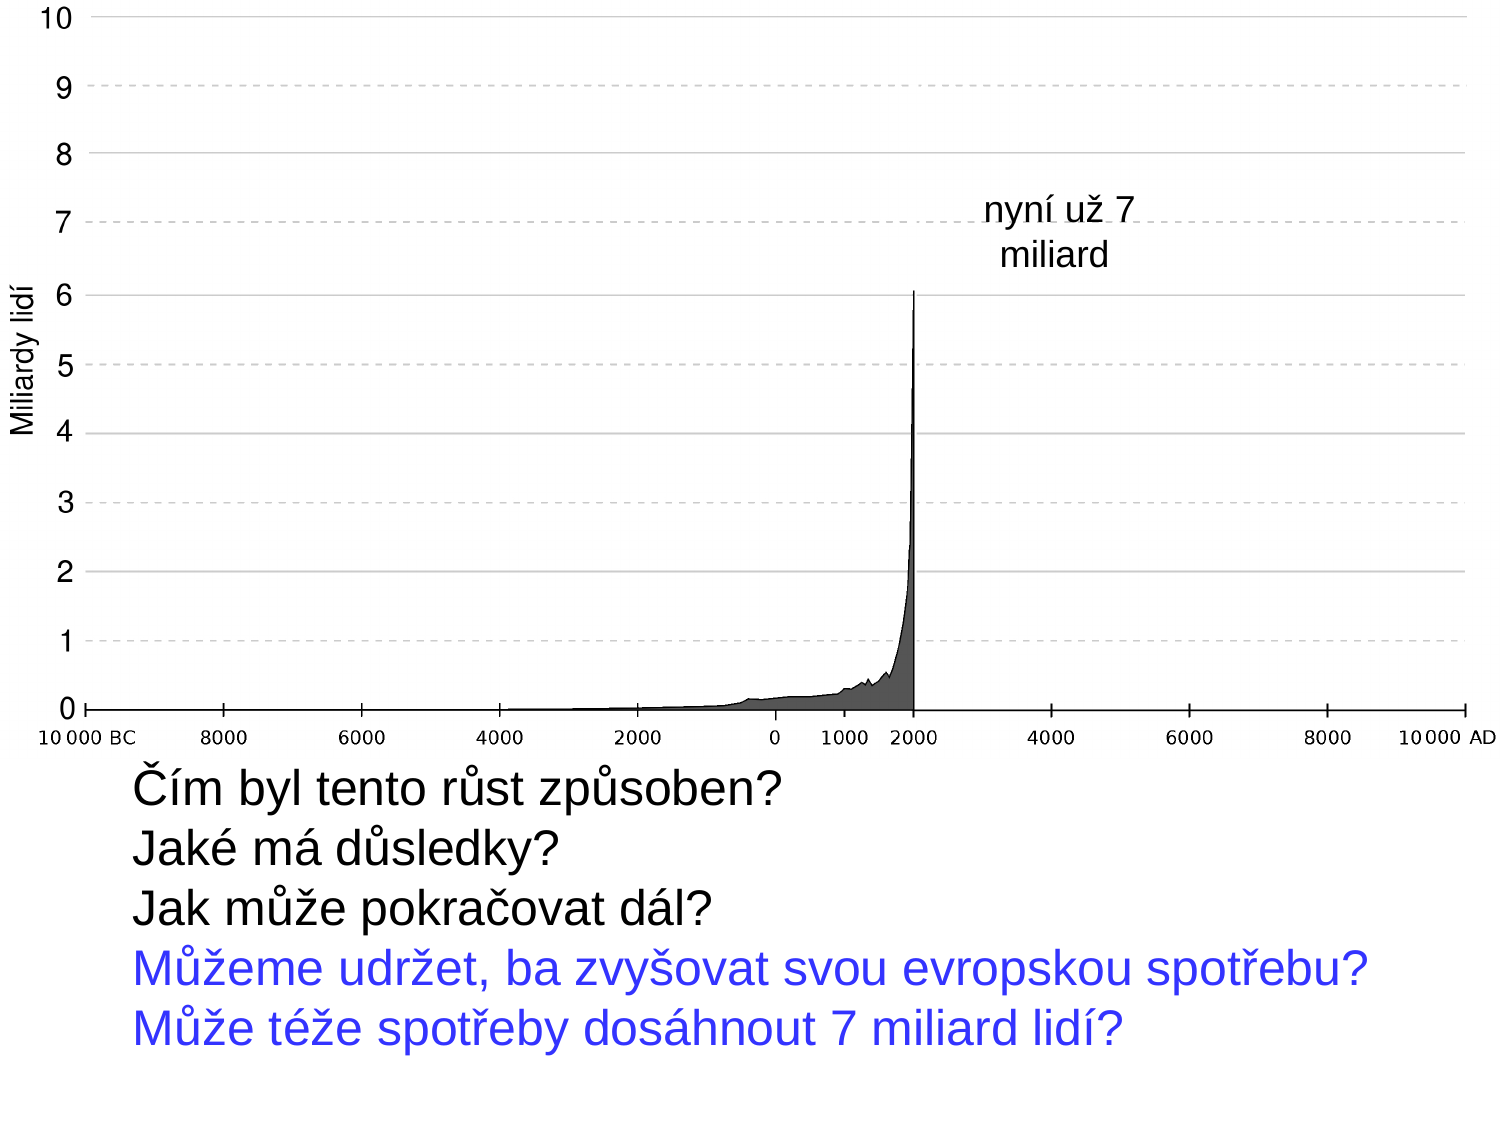

#
 nyní už 7 miliard
Čím byl tento růst způsoben?
Jaké má důsledky?
Jak může pokračovat dál?
Můžeme udržet, ba zvyšovat svou evropskou spotřebu?
Může téže spotřeby dosáhnout 7 miliard lidí?